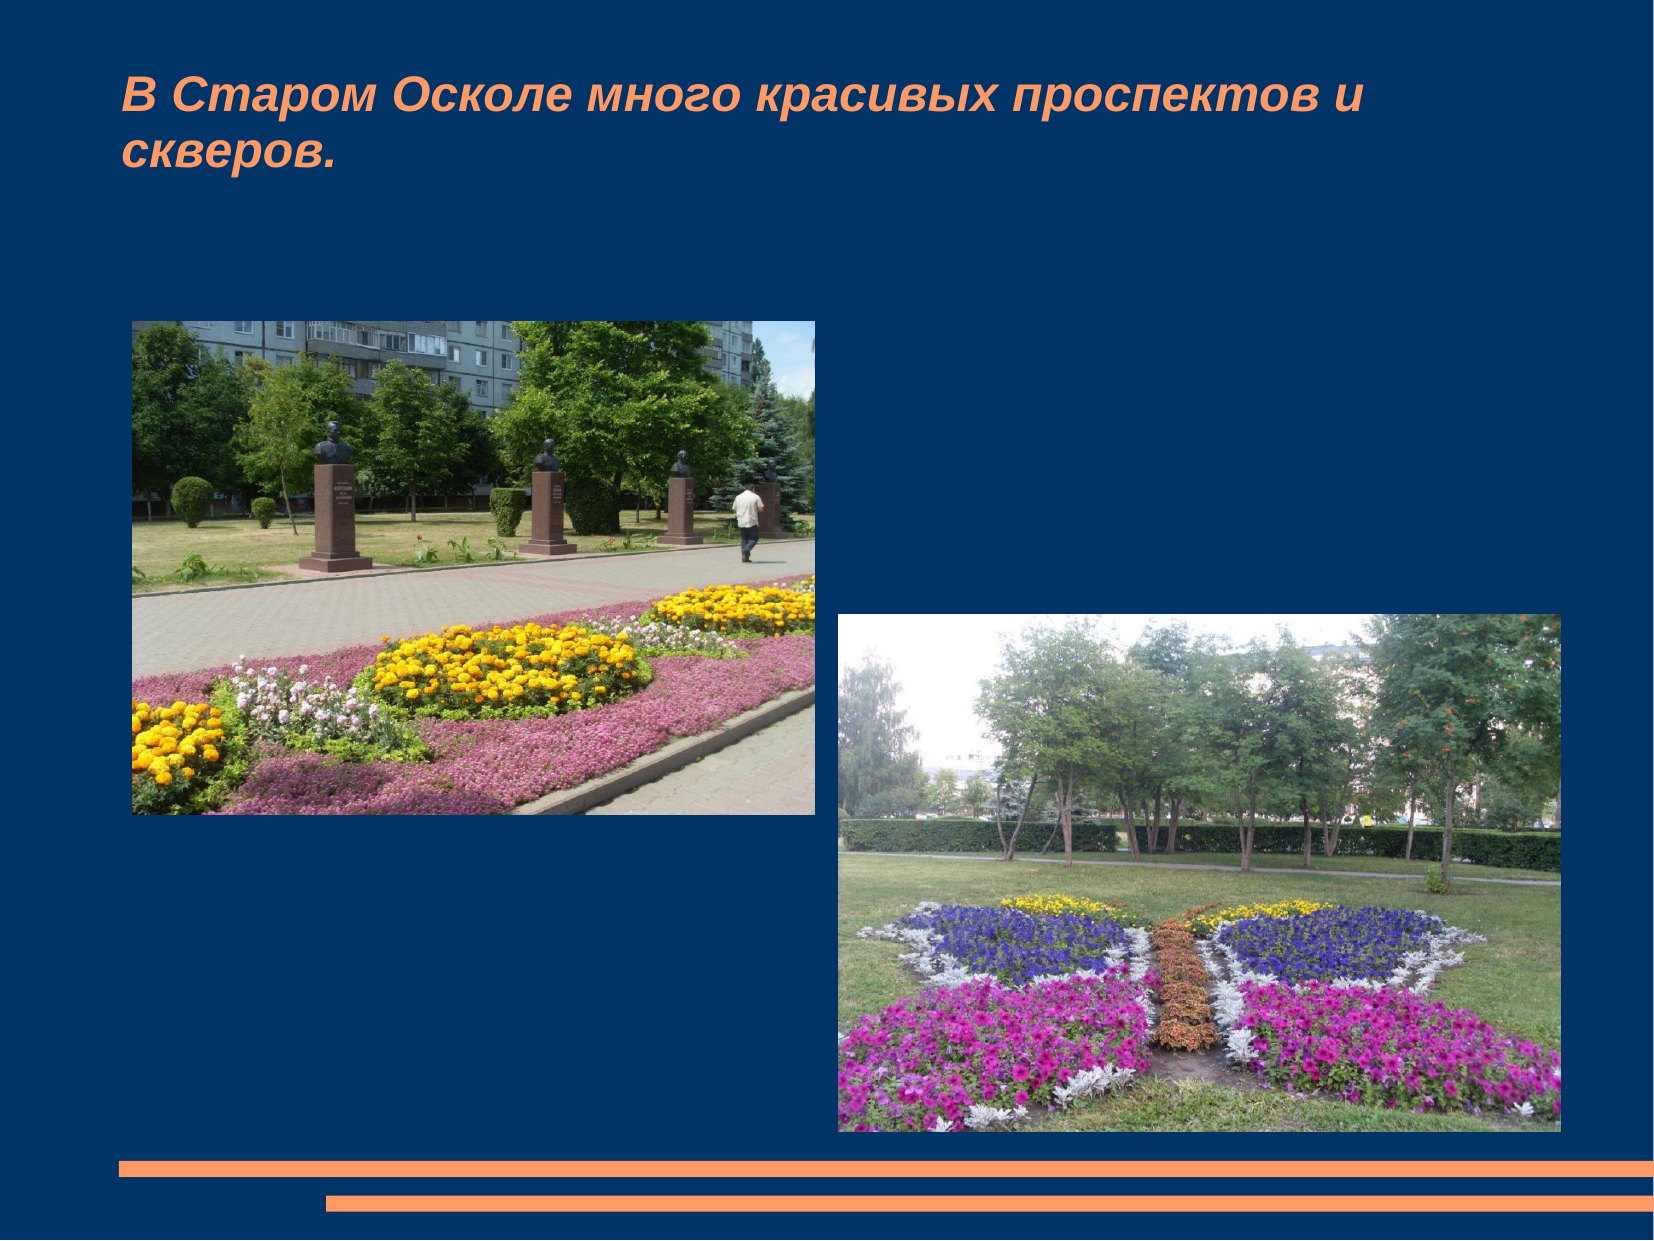

# В Старом Осколе много красивых проспектов и скверов.